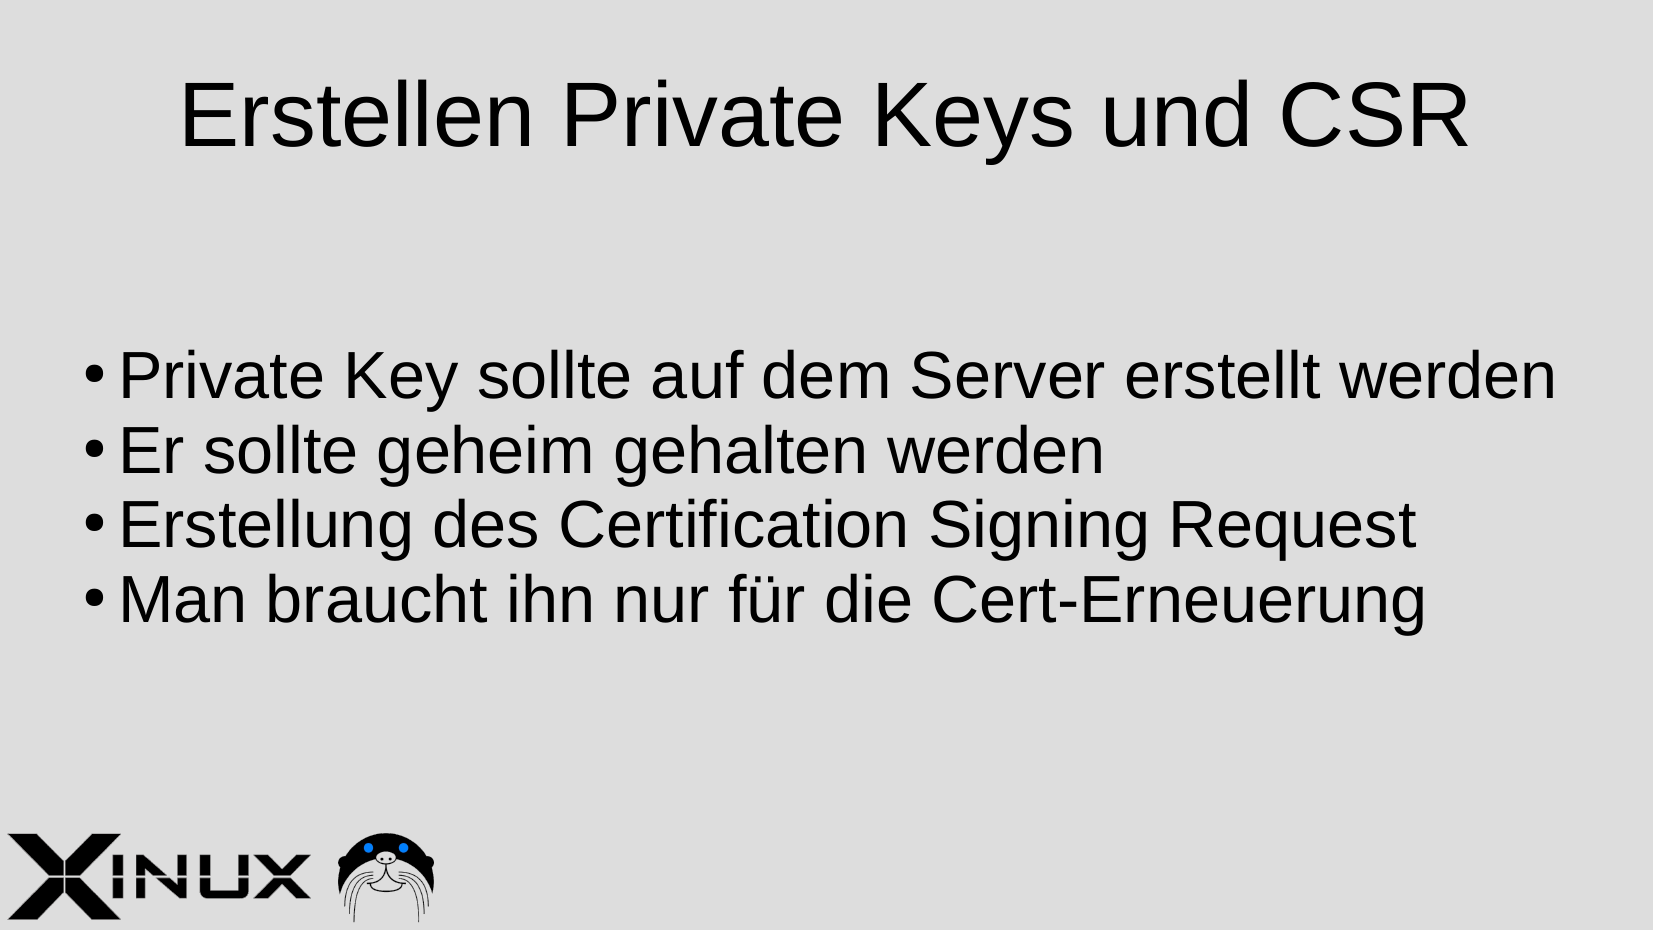

# Erstellen Private Keys und CSR
Private Key sollte auf dem Server erstellt werden
Er sollte geheim gehalten werden
Erstellung des Certification Signing Request
Man braucht ihn nur für die Cert-Erneuerung